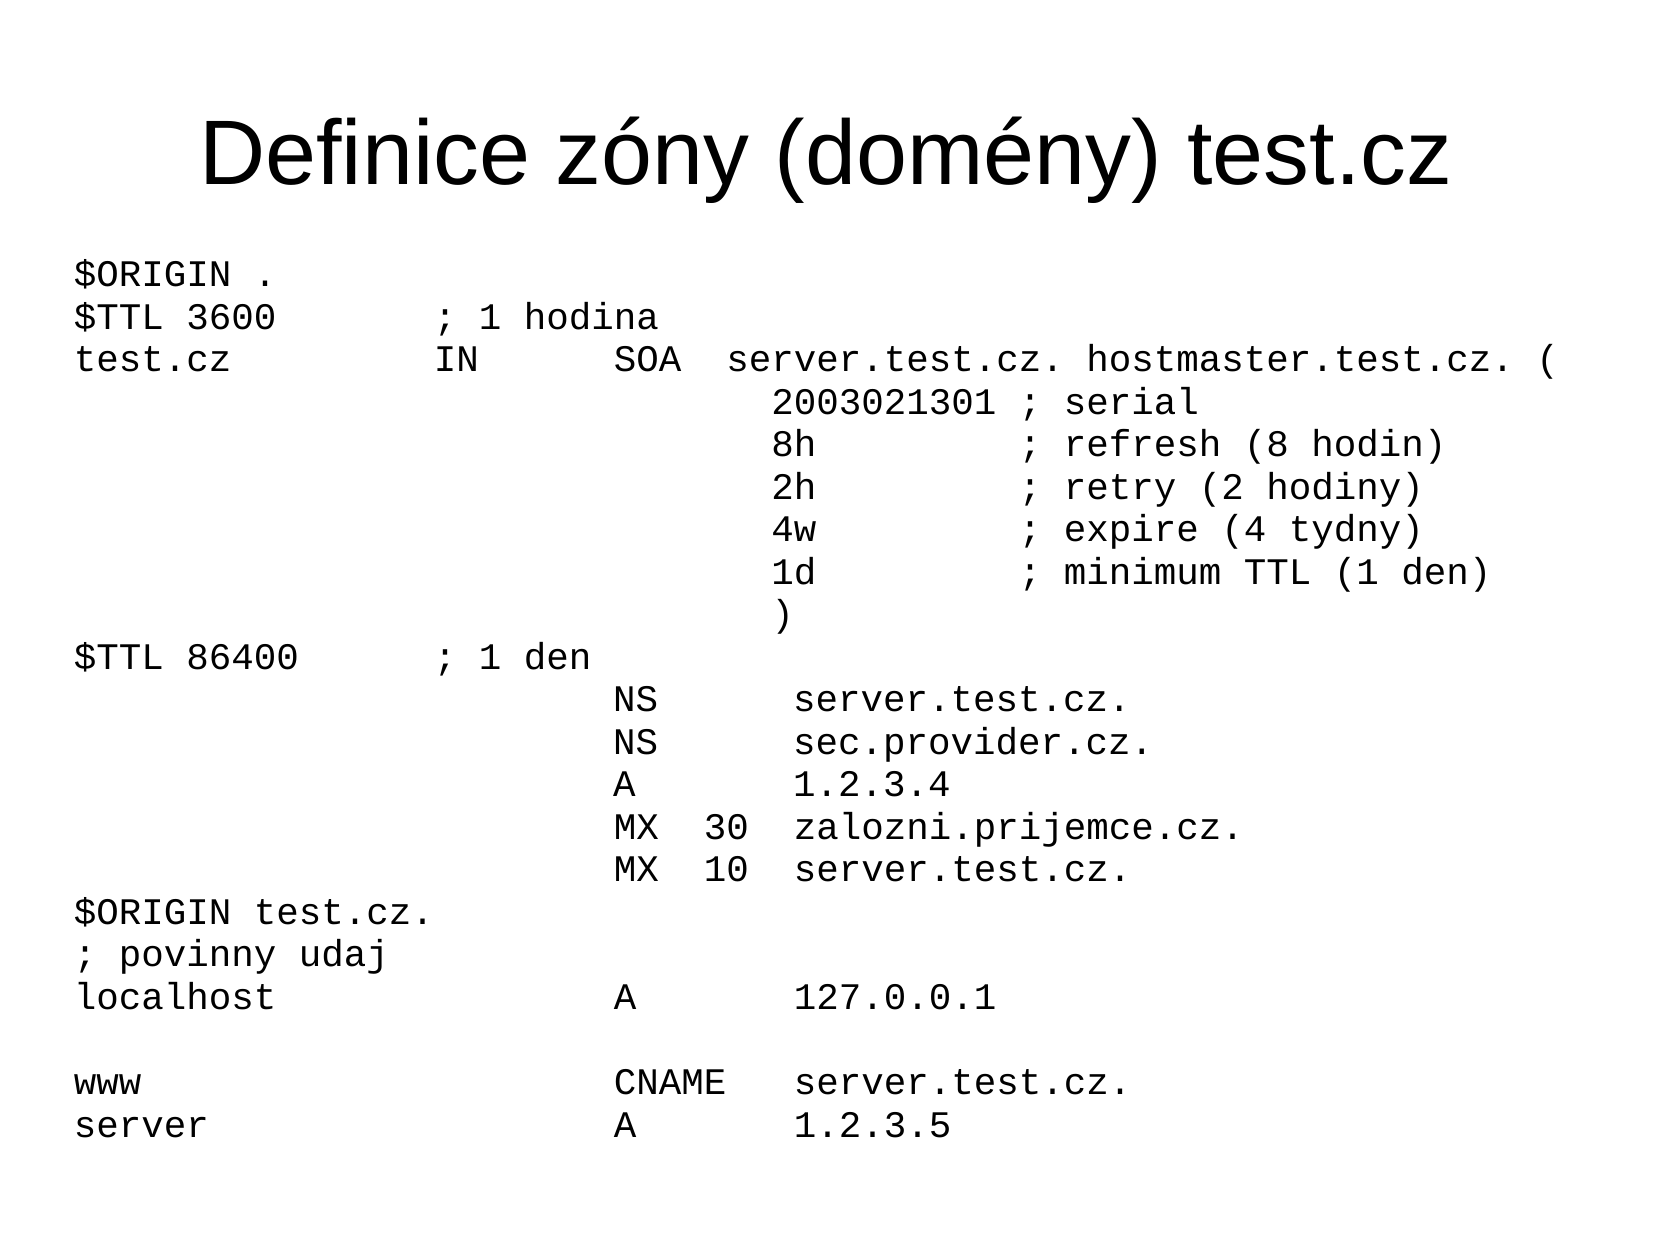

# Definice zóny (domény) test.cz
$ORIGIN .
$TTL 3600 ; 1 hodina
test.cz IN SOA server.test.cz. hostmaster.test.cz. (
 2003021301 ; serial
 8h ; refresh (8 hodin)
 2h ; retry (2 hodiny)
 4w ; expire (4 tydny)
 1d ; minimum TTL (1 den)
 )
$TTL 86400 ; 1 den
 		 NS server.test.cz.
							 NS sec.provider.cz.
							 A 1.2.3.4
 MX 30 zalozni.prijemce.cz.
 MX 10 server.test.cz.
$ORIGIN test.cz.
; povinny udaj
localhost A 127.0.0.1
www CNAME server.test.cz.
server A 1.2.3.5